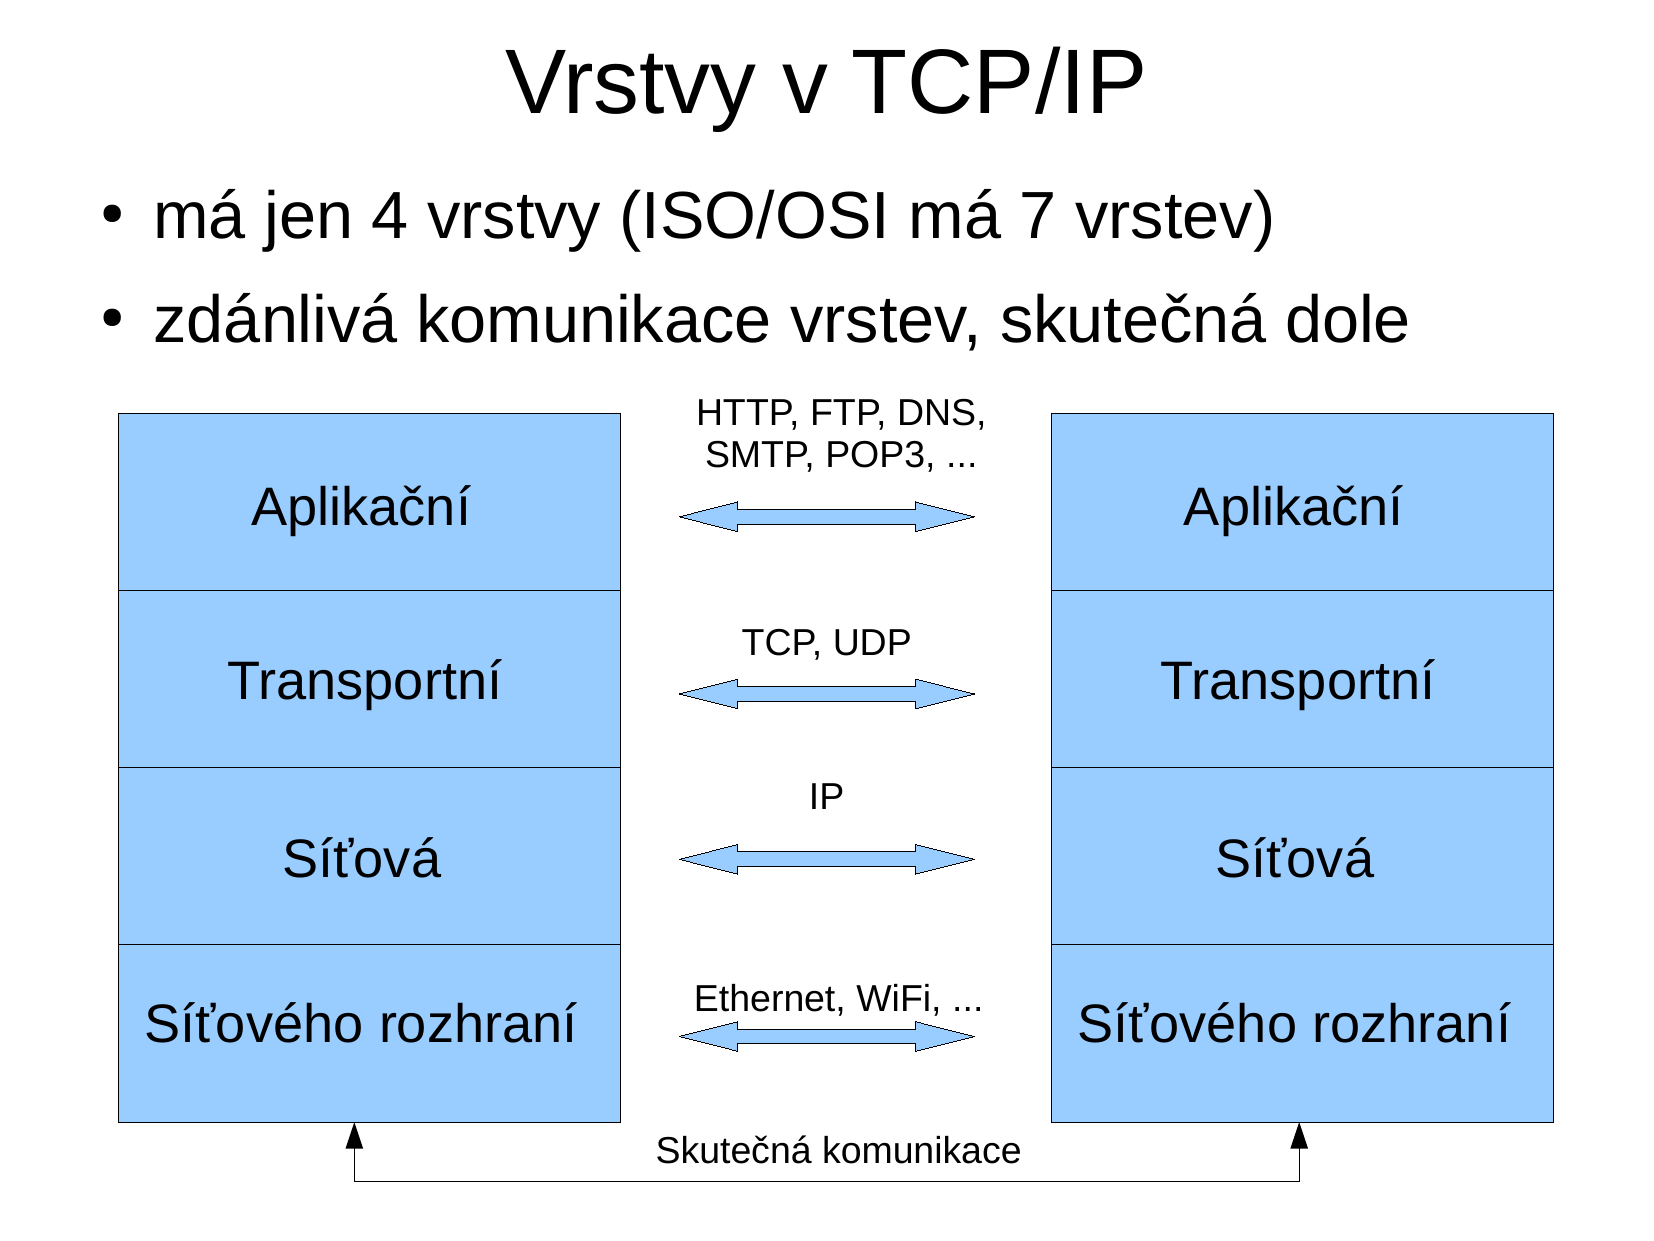

# Vrstvy v TCP/IP
má jen 4 vrstvy (ISO/OSI má 7 vrstev)
zdánlivá komunikace vrstev, skutečná dole
HTTP, FTP, DNS, SMTP, POP3, ...
Aplikační
Aplikační
TCP, UDP
Transportní
Transportní
IP
Síťová
Síťová
Ethernet, WiFi, ...
Síťového rozhraní
Síťového rozhraní
Skutečná komunikace